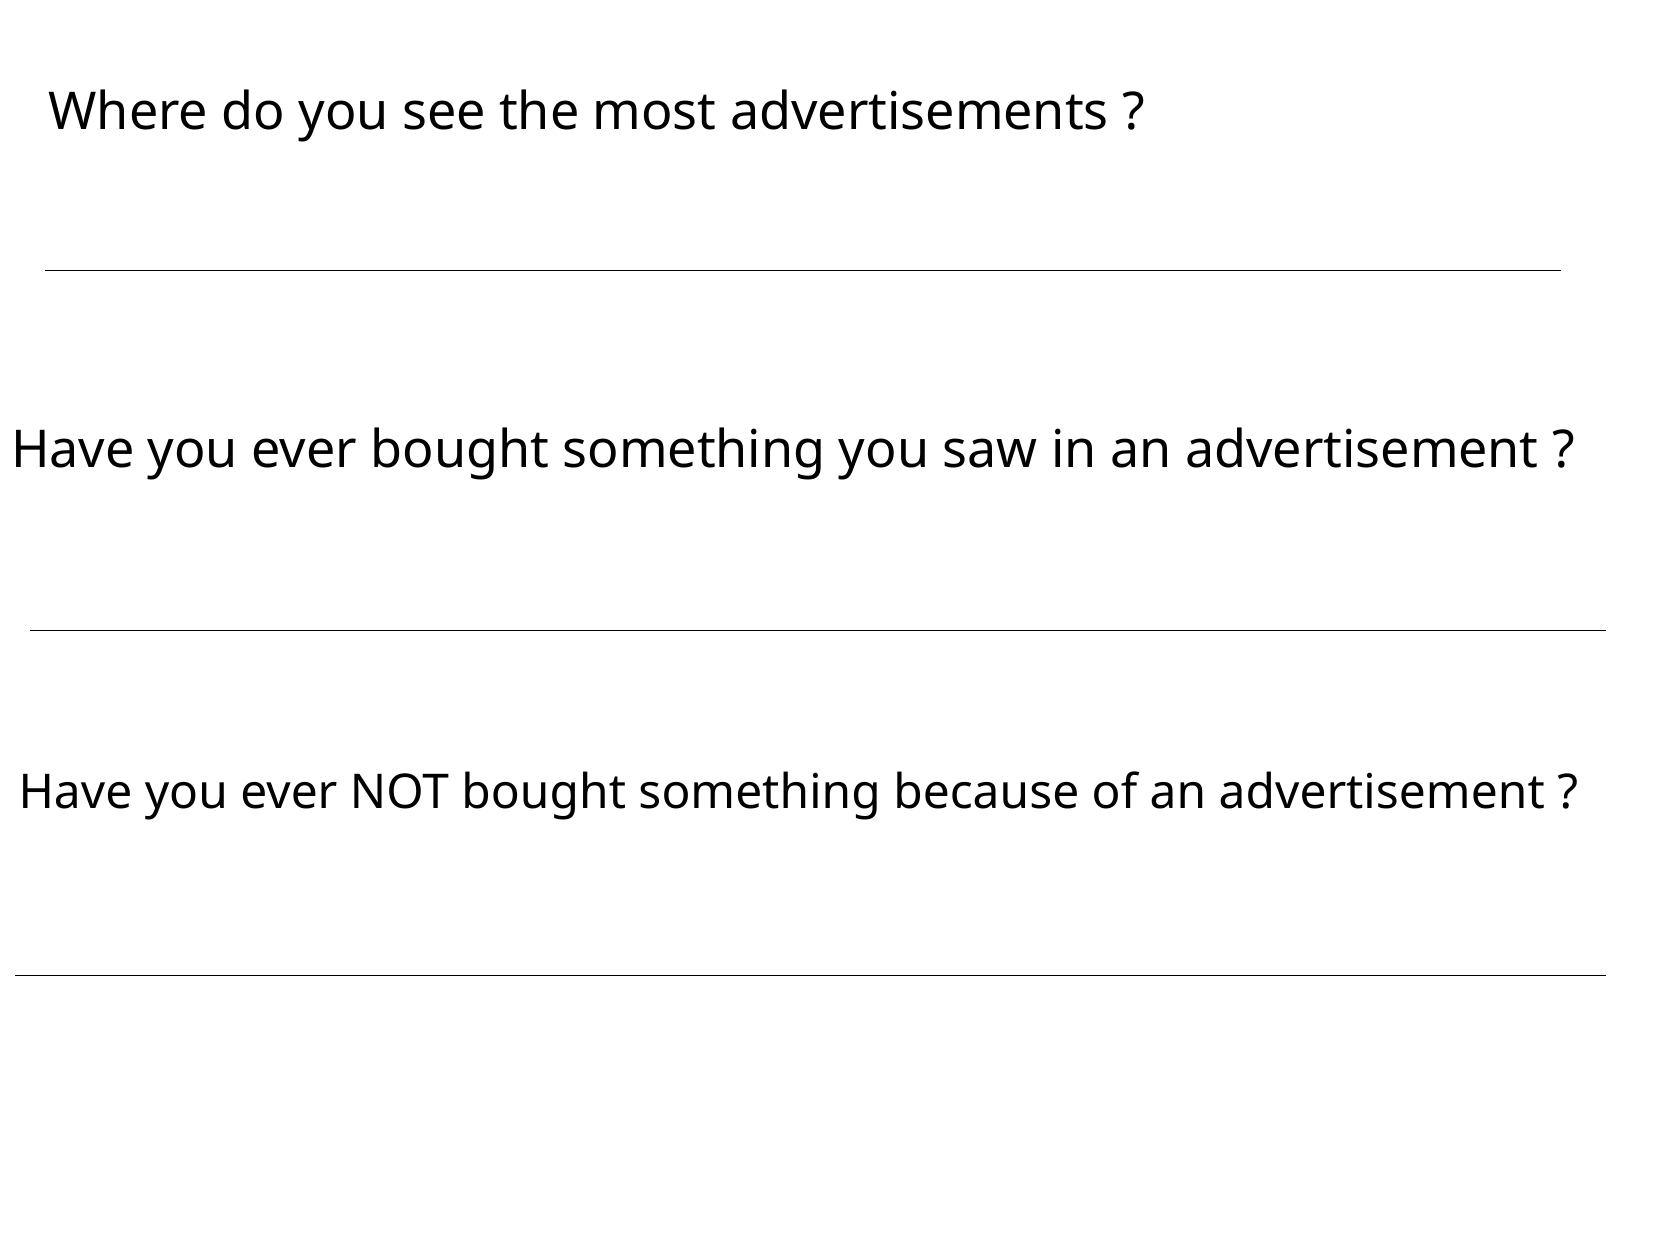

Where do you see the most advertisements ?
Have you ever bought something you saw in an advertisement ?
Have you ever NOT bought something because of an advertisement ?
1